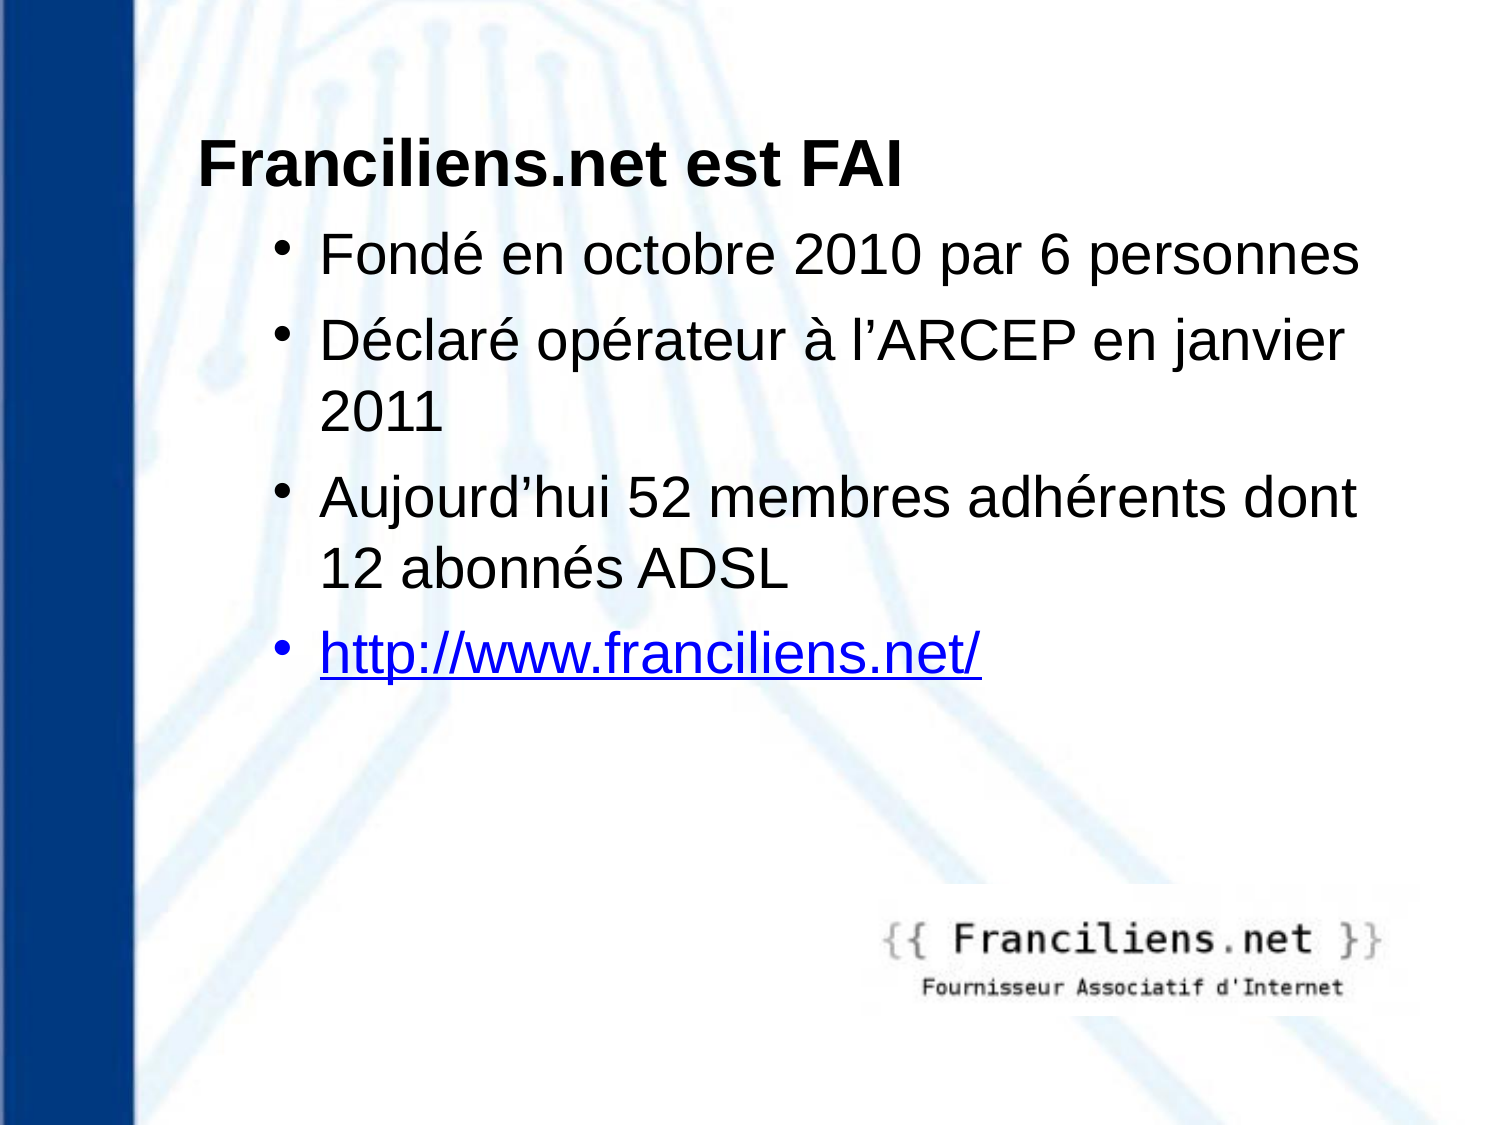

# Franciliens.net est FAI
Fondé en octobre 2010 par 6 personnes
Déclaré opérateur à l’ARCEP en janvier 2011
Aujourd’hui 52 membres adhérents dont 12 abonnés ADSL
http://www.franciliens.net/